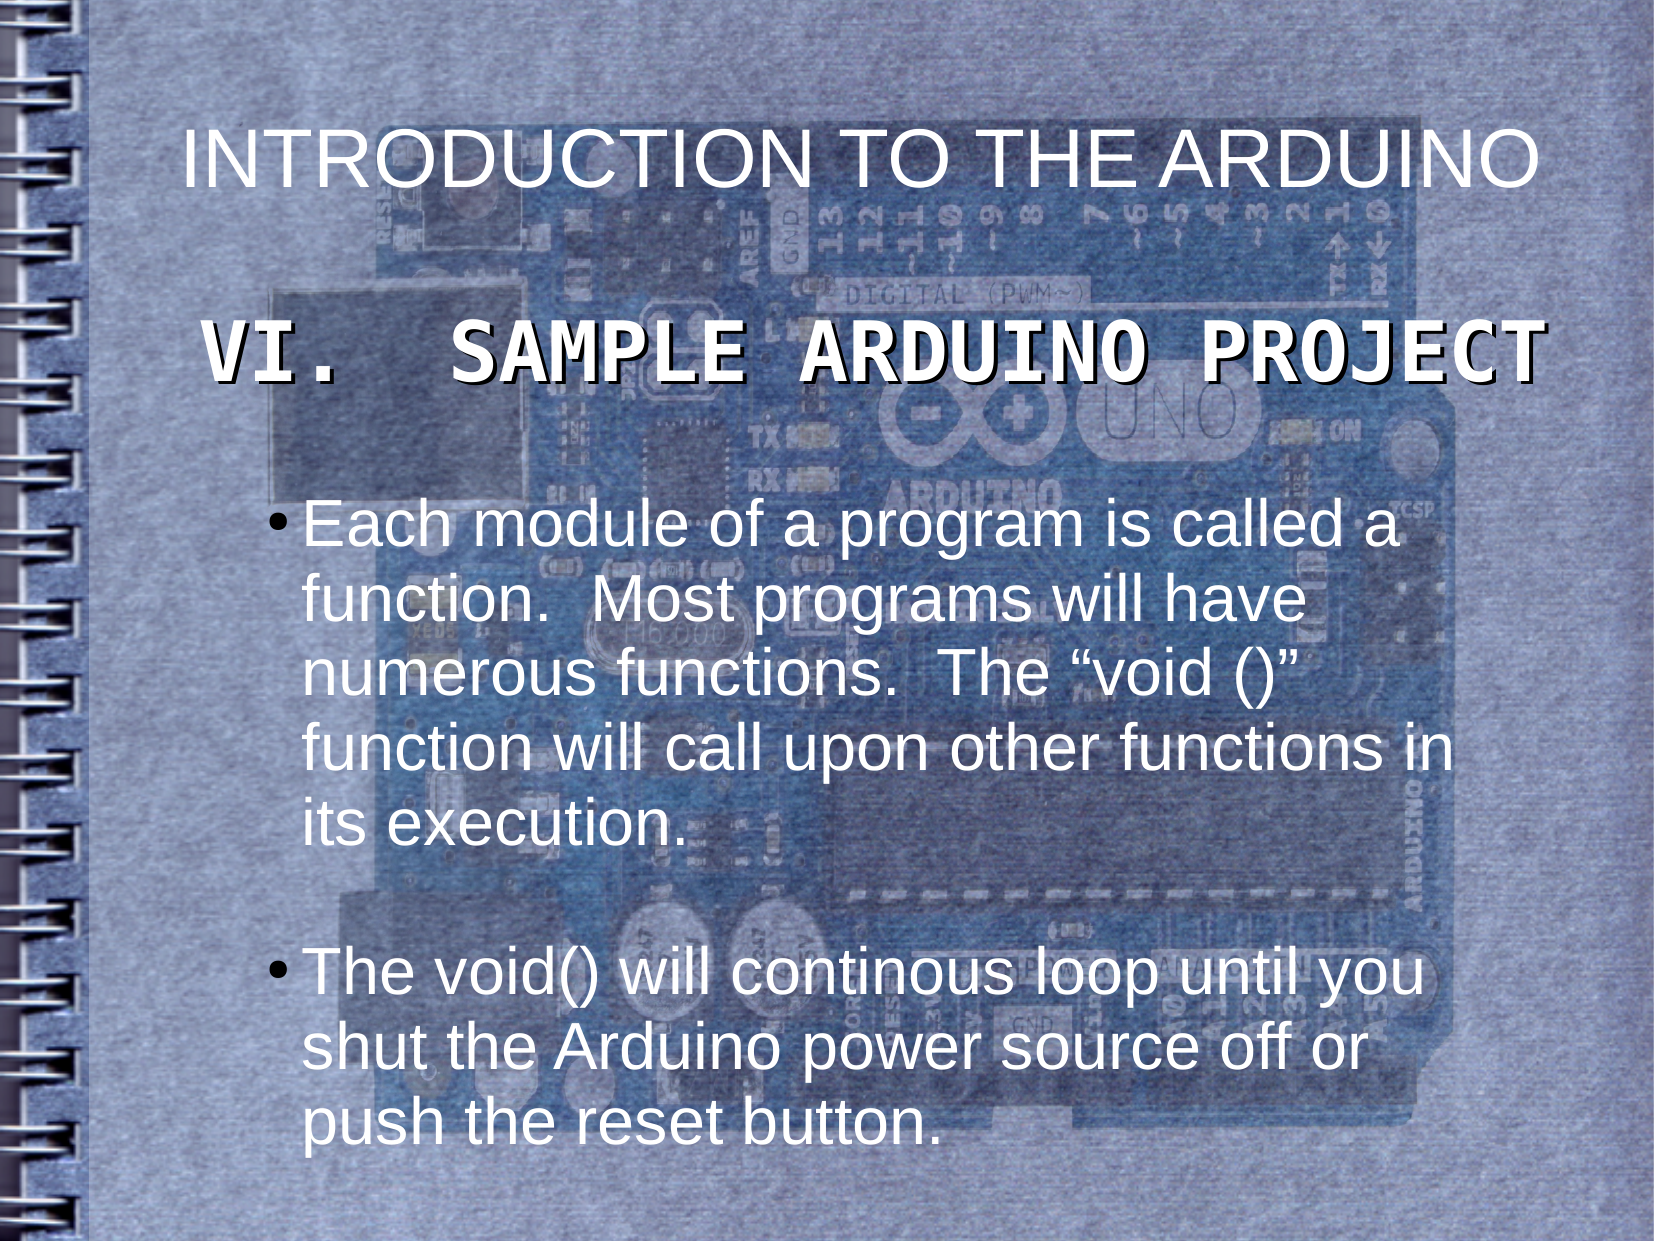

INTRODUCTION TO THE ARDUINO
VI. SAMPLE ARDUINO PROJECT
Each module of a program is called a function. Most programs will have numerous functions. The “void ()” function will call upon other functions in its execution.
The void() will continous loop until you shut the Arduino power source off or
push the reset button.